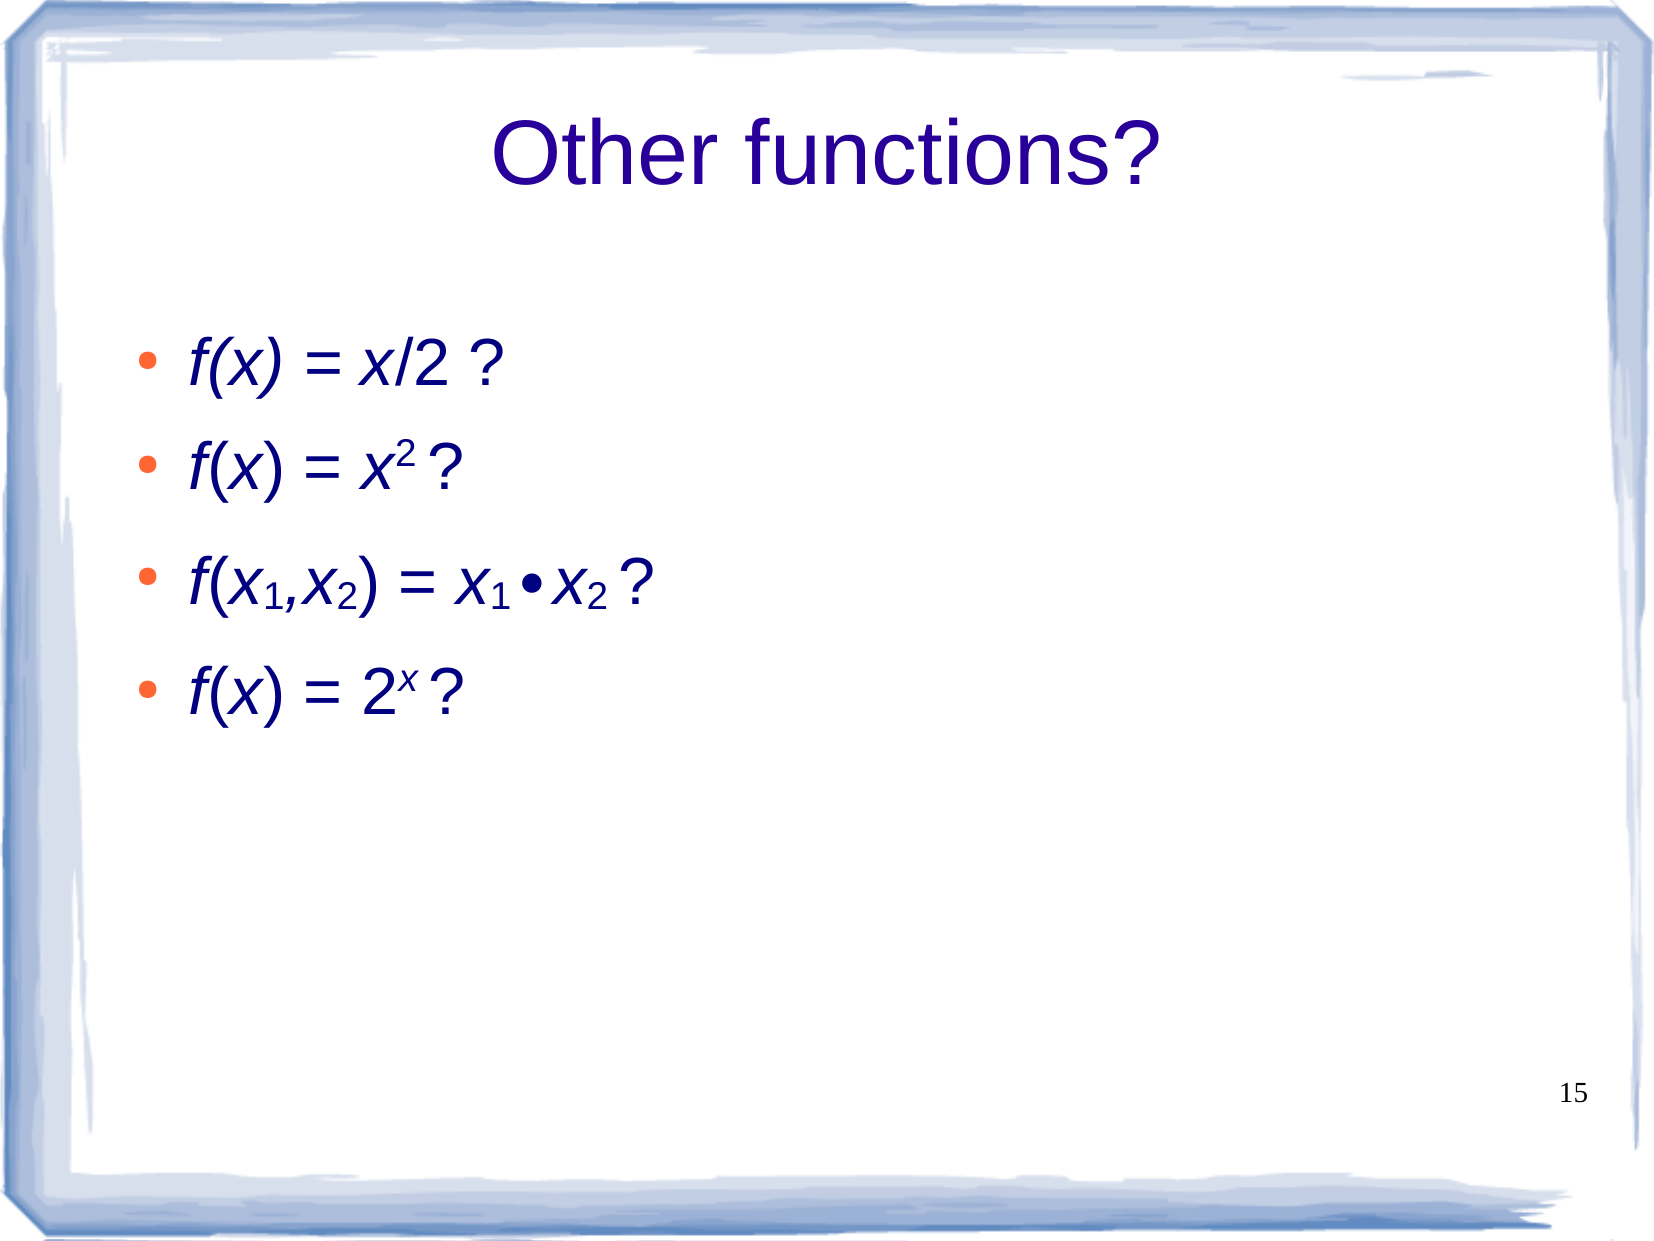

# Other functions?
f(x) = x/2 ?
f(x) = x2 ?
f(x1,x2) = x1∙x2 ?
f(x) = 2x ?
15